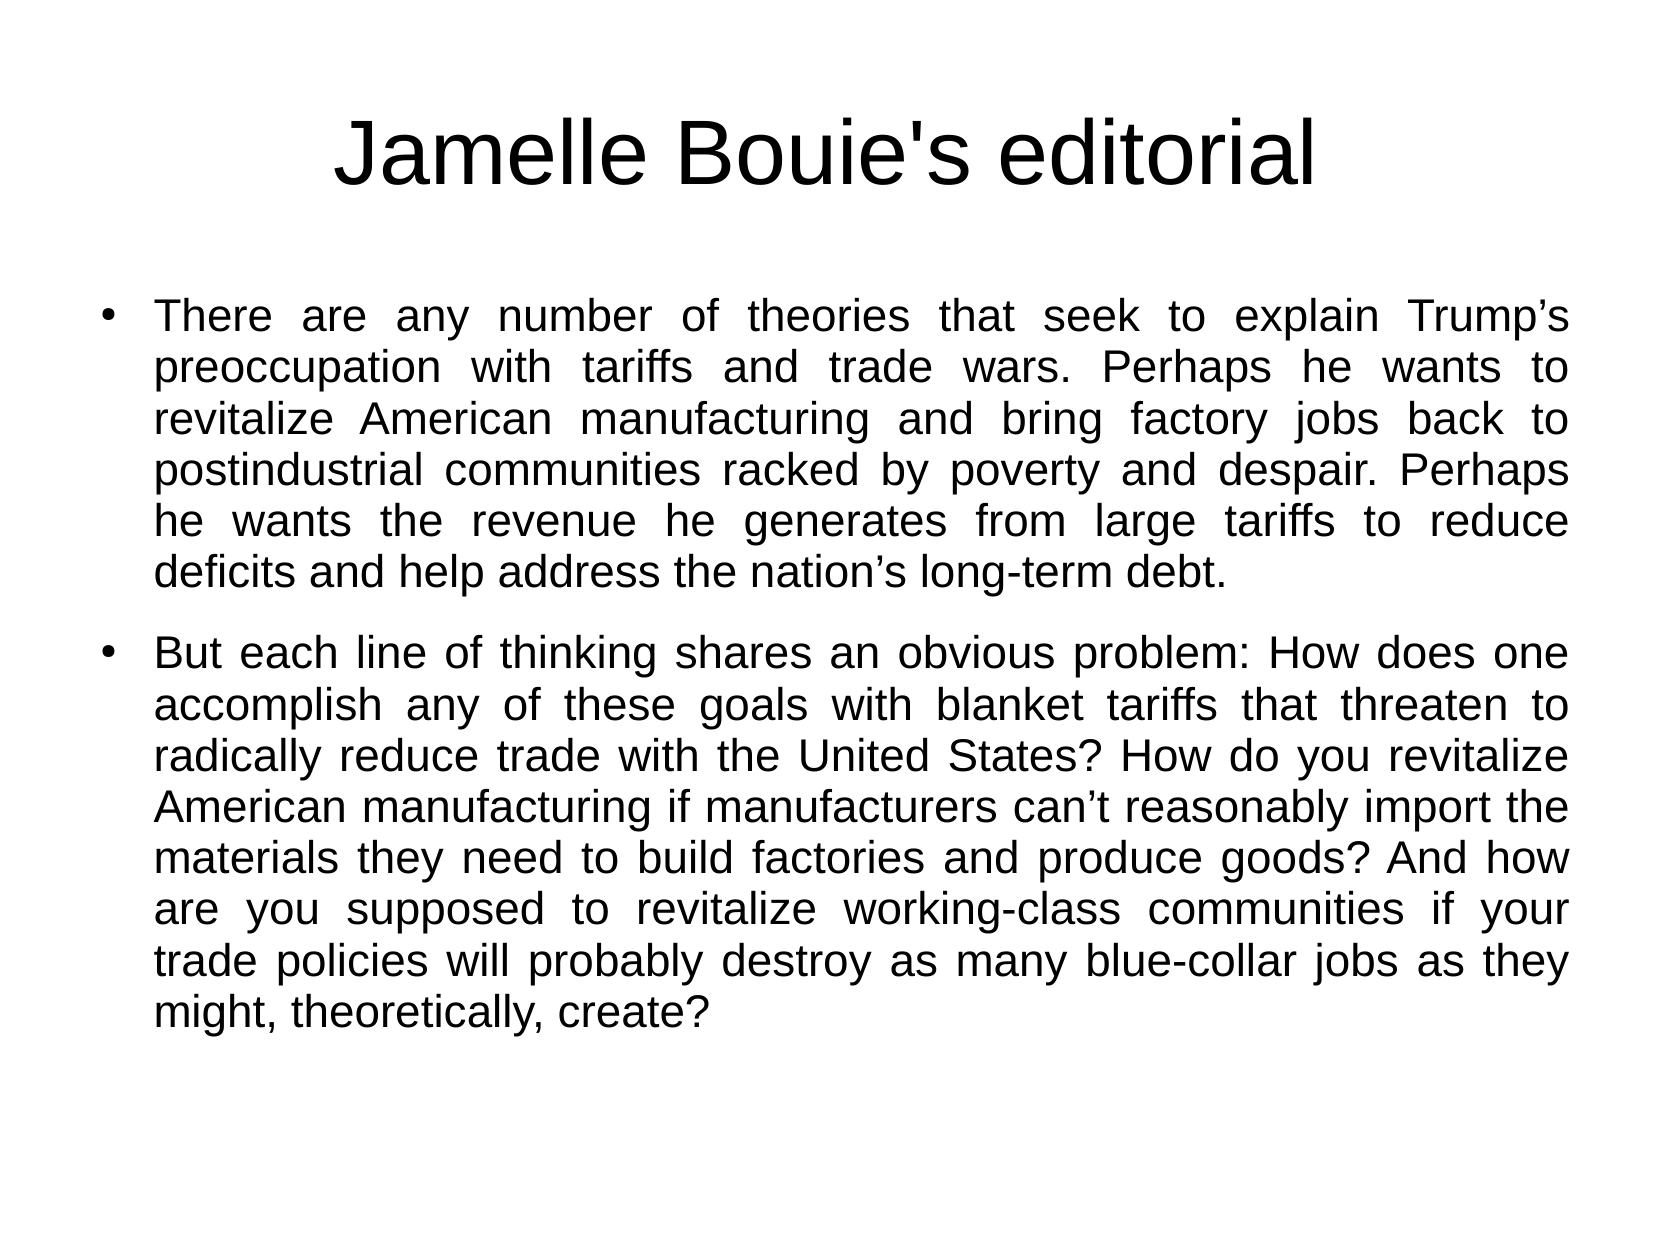

# Jamelle Bouie's editorial
There are any number of theories that seek to explain Trump’s preoccupation with tariffs and trade wars. Perhaps he wants to revitalize American manufacturing and bring factory jobs back to postindustrial communities racked by poverty and despair. Perhaps he wants the revenue he generates from large tariffs to reduce deficits and help address the nation’s long-term debt.
But each line of thinking shares an obvious problem: How does one accomplish any of these goals with blanket tariffs that threaten to radically reduce trade with the United States? How do you revitalize American manufacturing if manufacturers can’t reasonably import the materials they need to build factories and produce goods? And how are you supposed to revitalize working-class communities if your trade policies will probably destroy as many blue-collar jobs as they might, theoretically, create?